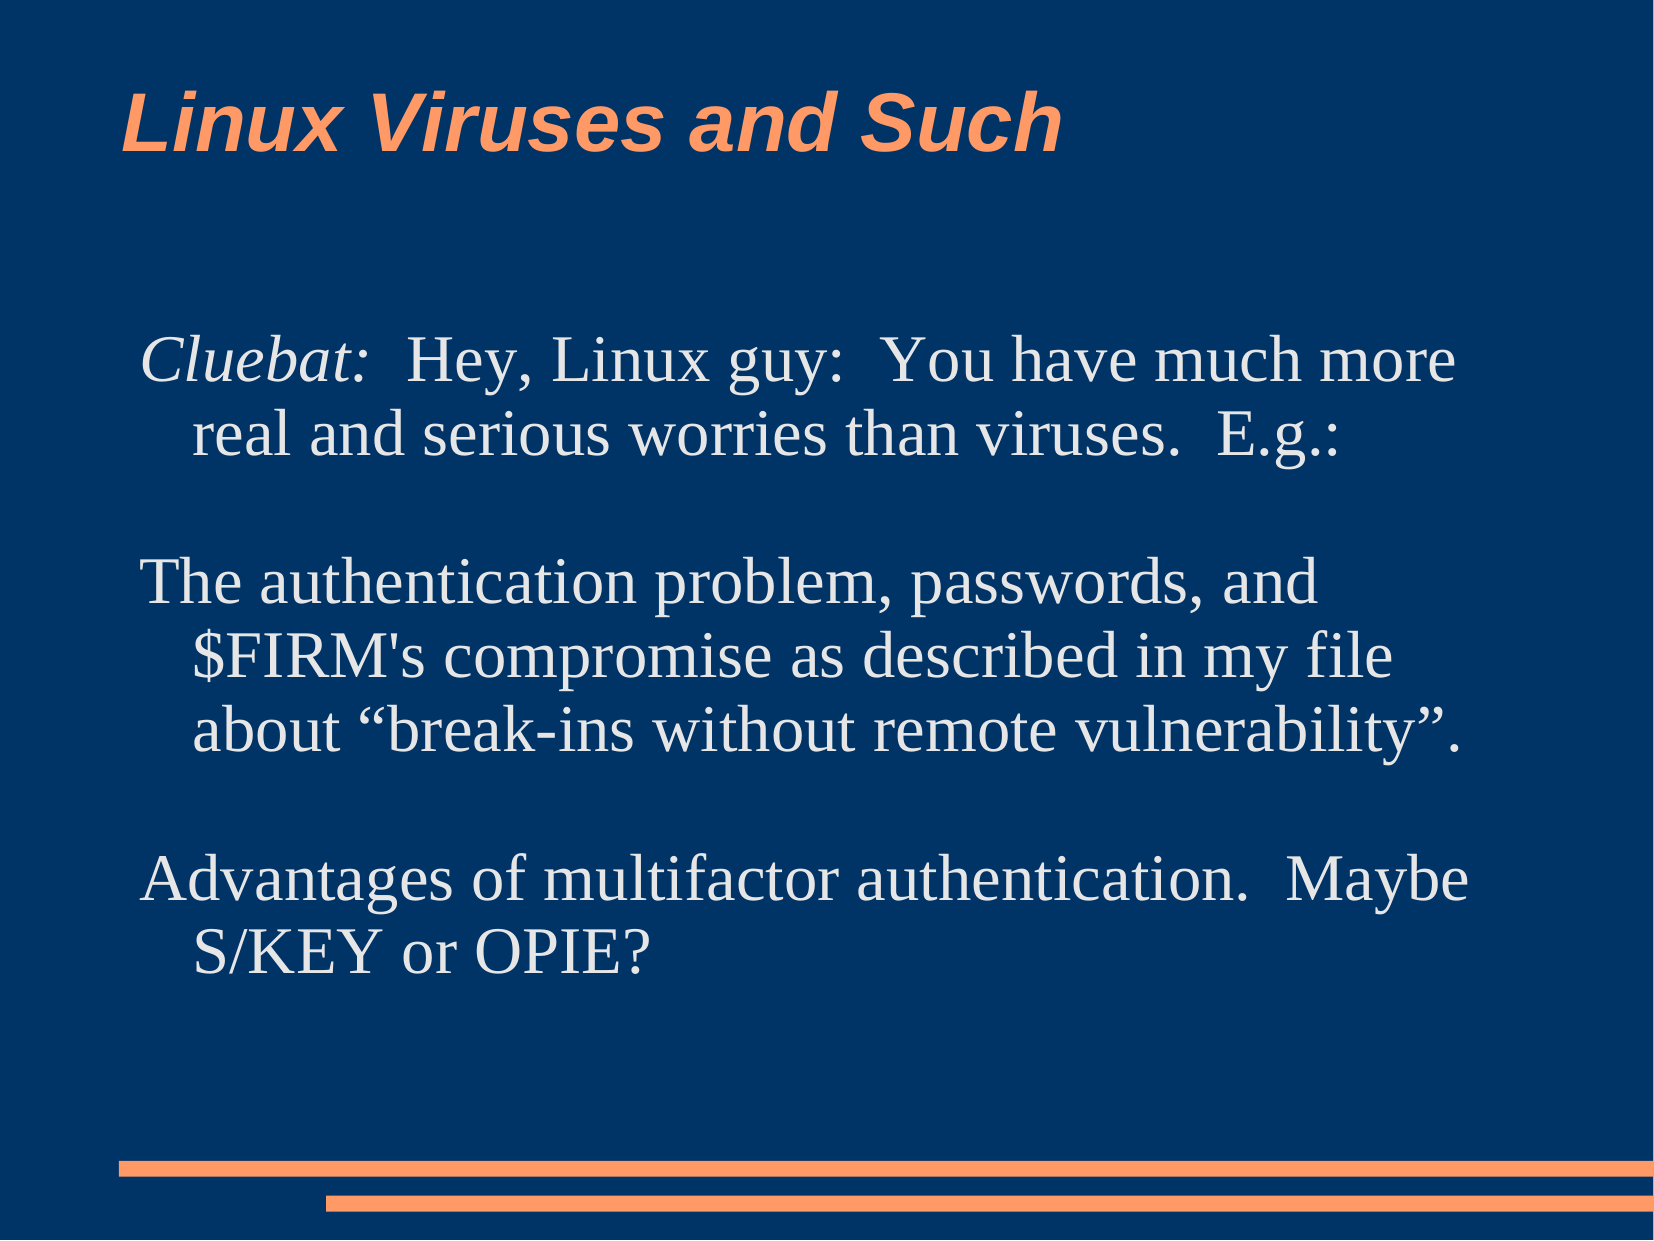

# Linux Viruses and Such
Cluebat: Hey, Linux guy: You have much more real and serious worries than viruses. E.g.:
The authentication problem, passwords, and $FIRM's compromise as described in my file about “break-ins without remote vulnerability”.
Advantages of multifactor authentication. Maybe S/KEY or OPIE?